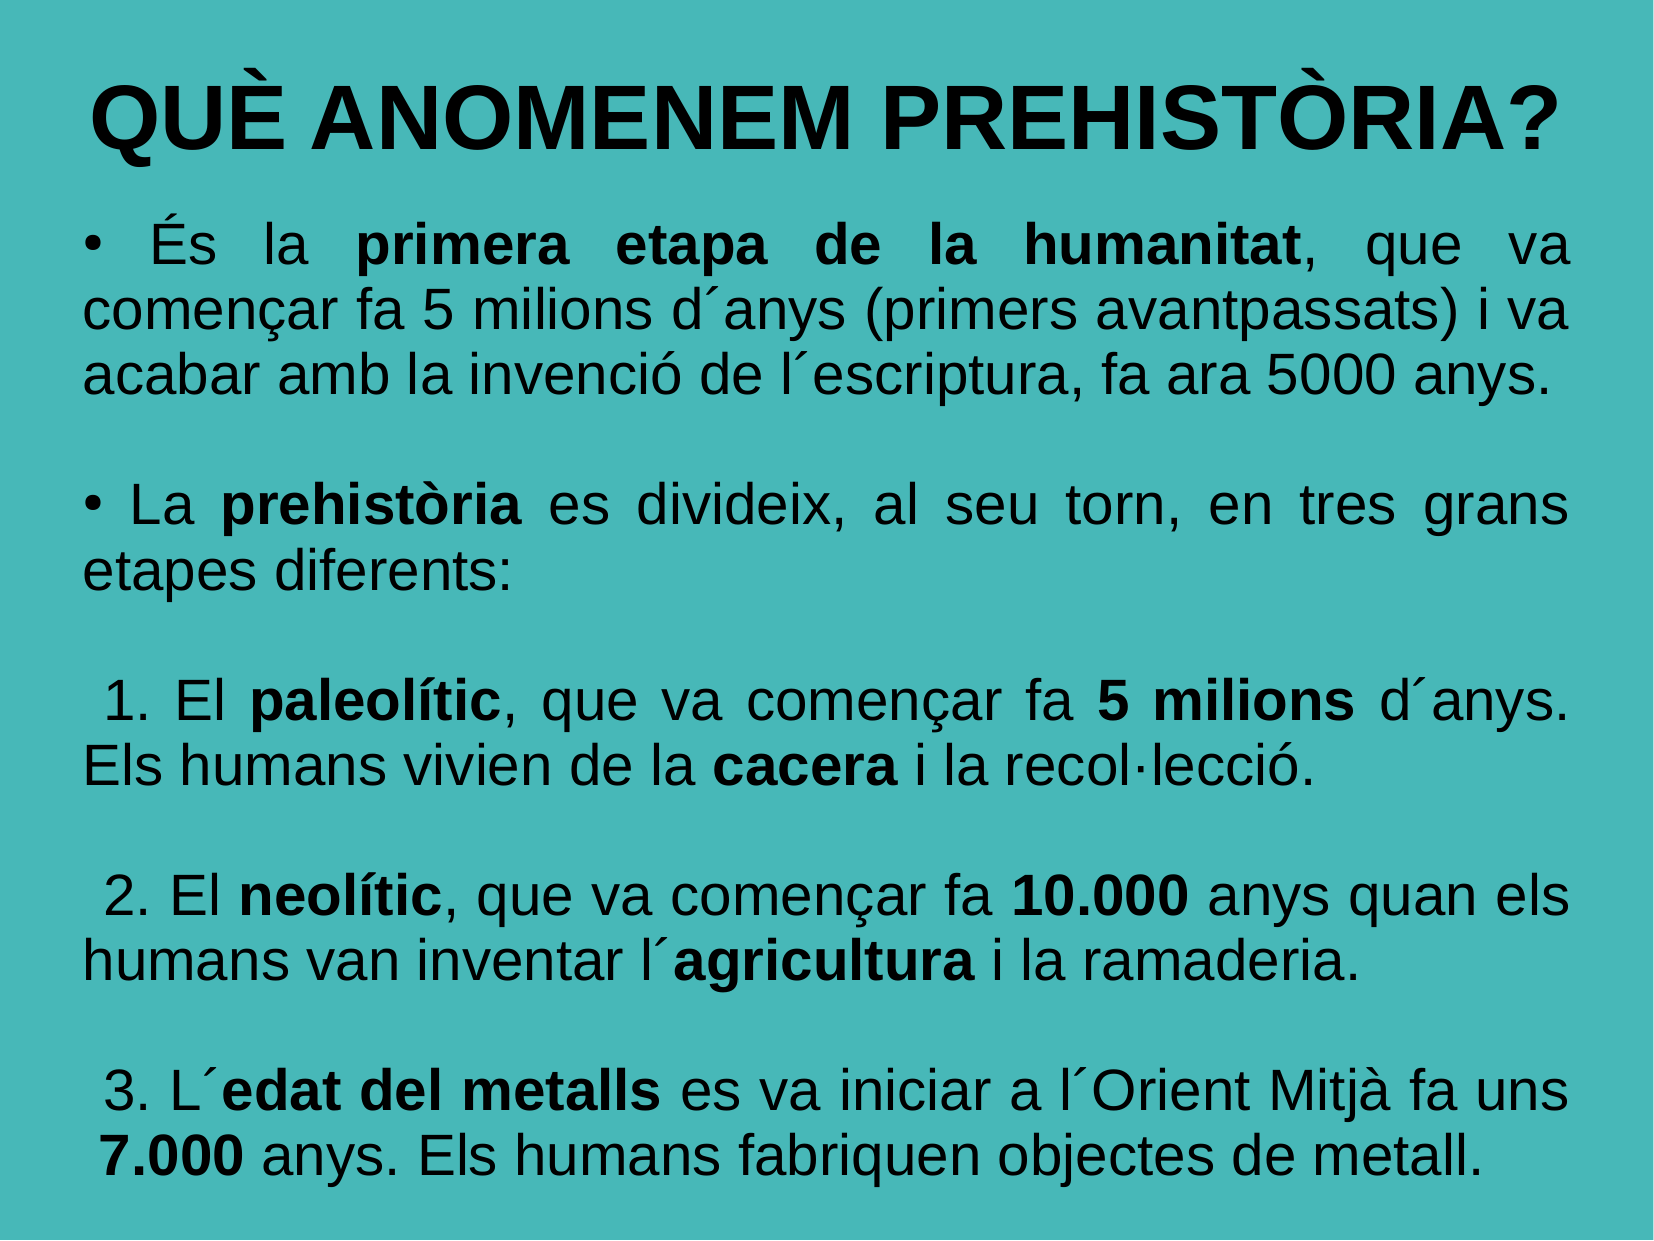

# QUÈ ANOMENEM PREHISTÒRIA?
 És la primera etapa de la humanitat, que va començar fa 5 milions d´anys (primers avantpassats) i va acabar amb la invenció de l´escriptura, fa ara 5000 anys.
 La prehistòria es divideix, al seu torn, en tres grans etapes diferents:
1. El paleolític, que va començar fa 5 milions d´anys. Els humans vivien de la cacera i la recol·lecció.
2. El neolític, que va començar fa 10.000 anys quan els humans van inventar l´agricultura i la ramaderia.
3. L´edat del metalls es va iniciar a l´Orient Mitjà fa uns 7.000 anys. Els humans fabriquen objectes de metall.